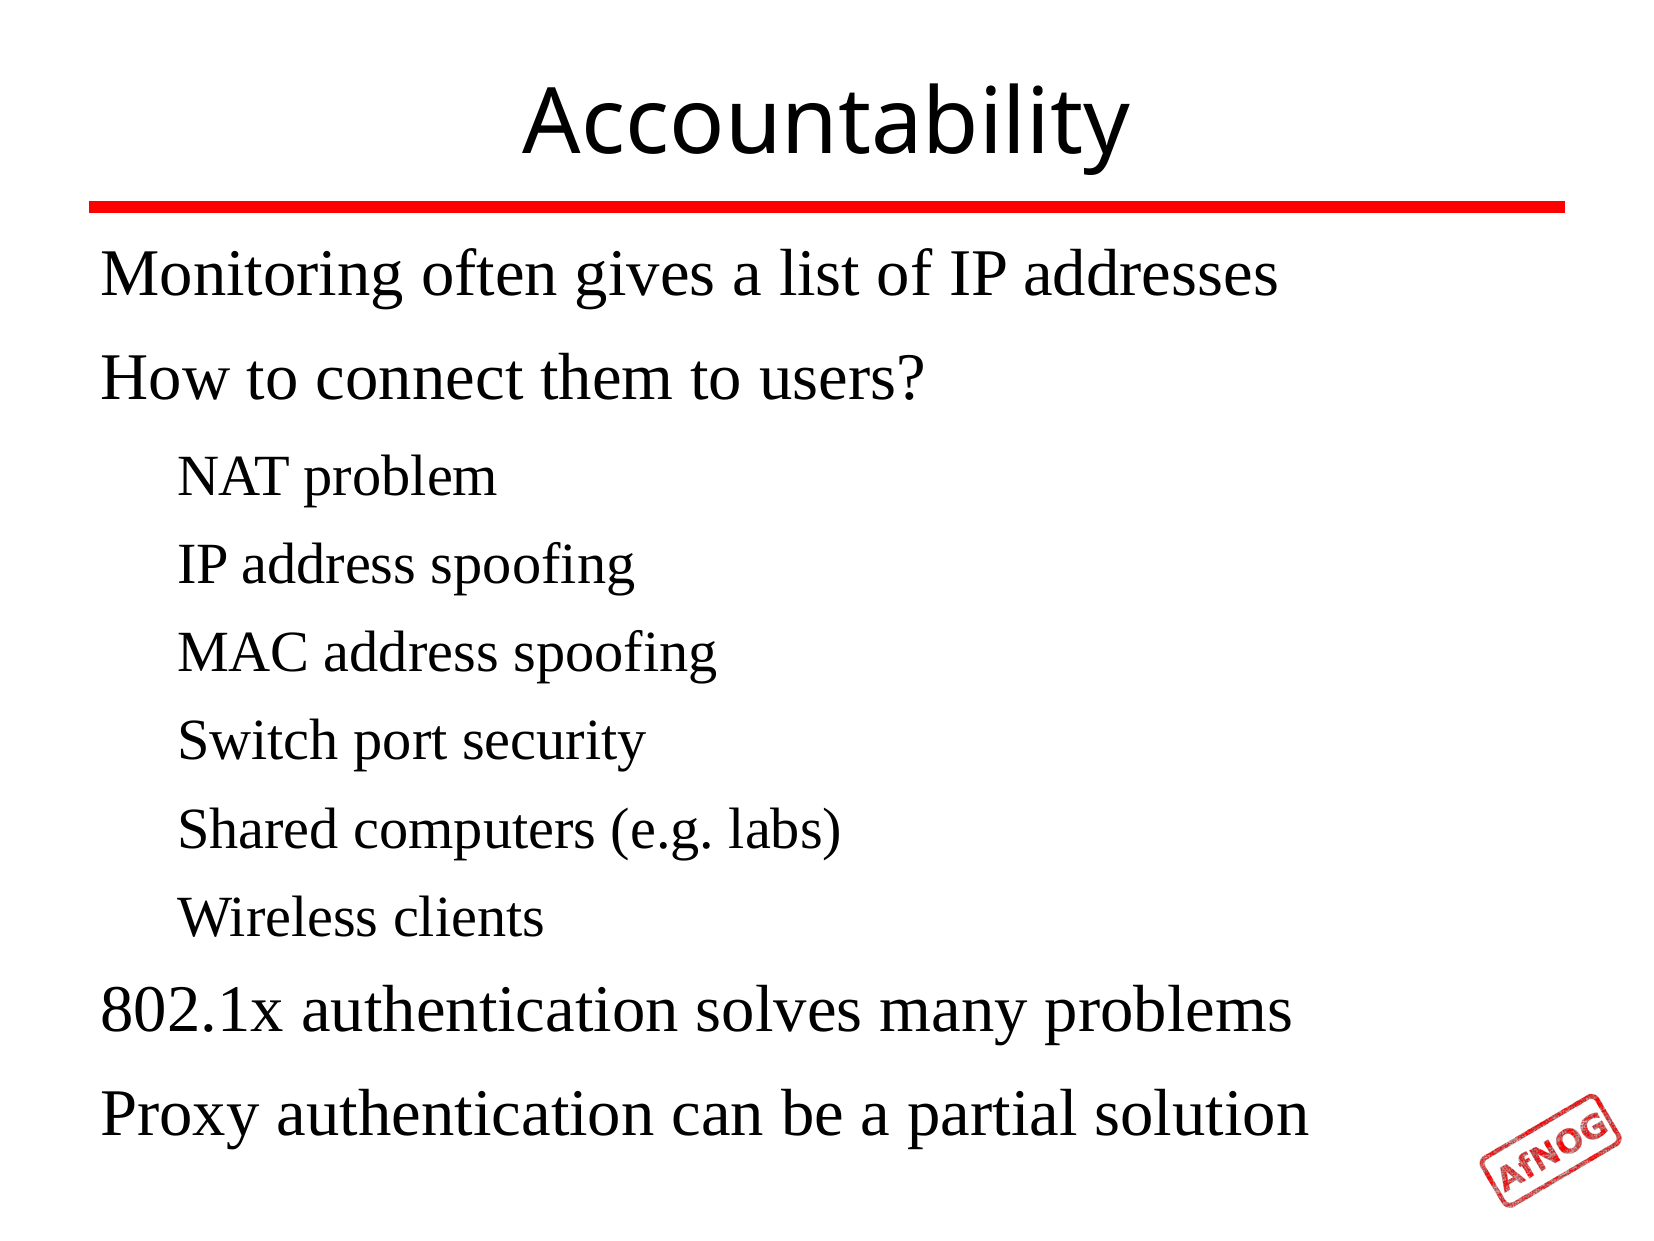

# Accountability
Monitoring often gives a list of IP addresses
How to connect them to users?
NAT problem
IP address spoofing
MAC address spoofing
Switch port security
Shared computers (e.g. labs)
Wireless clients
802.1x authentication solves many problems
Proxy authentication can be a partial solution